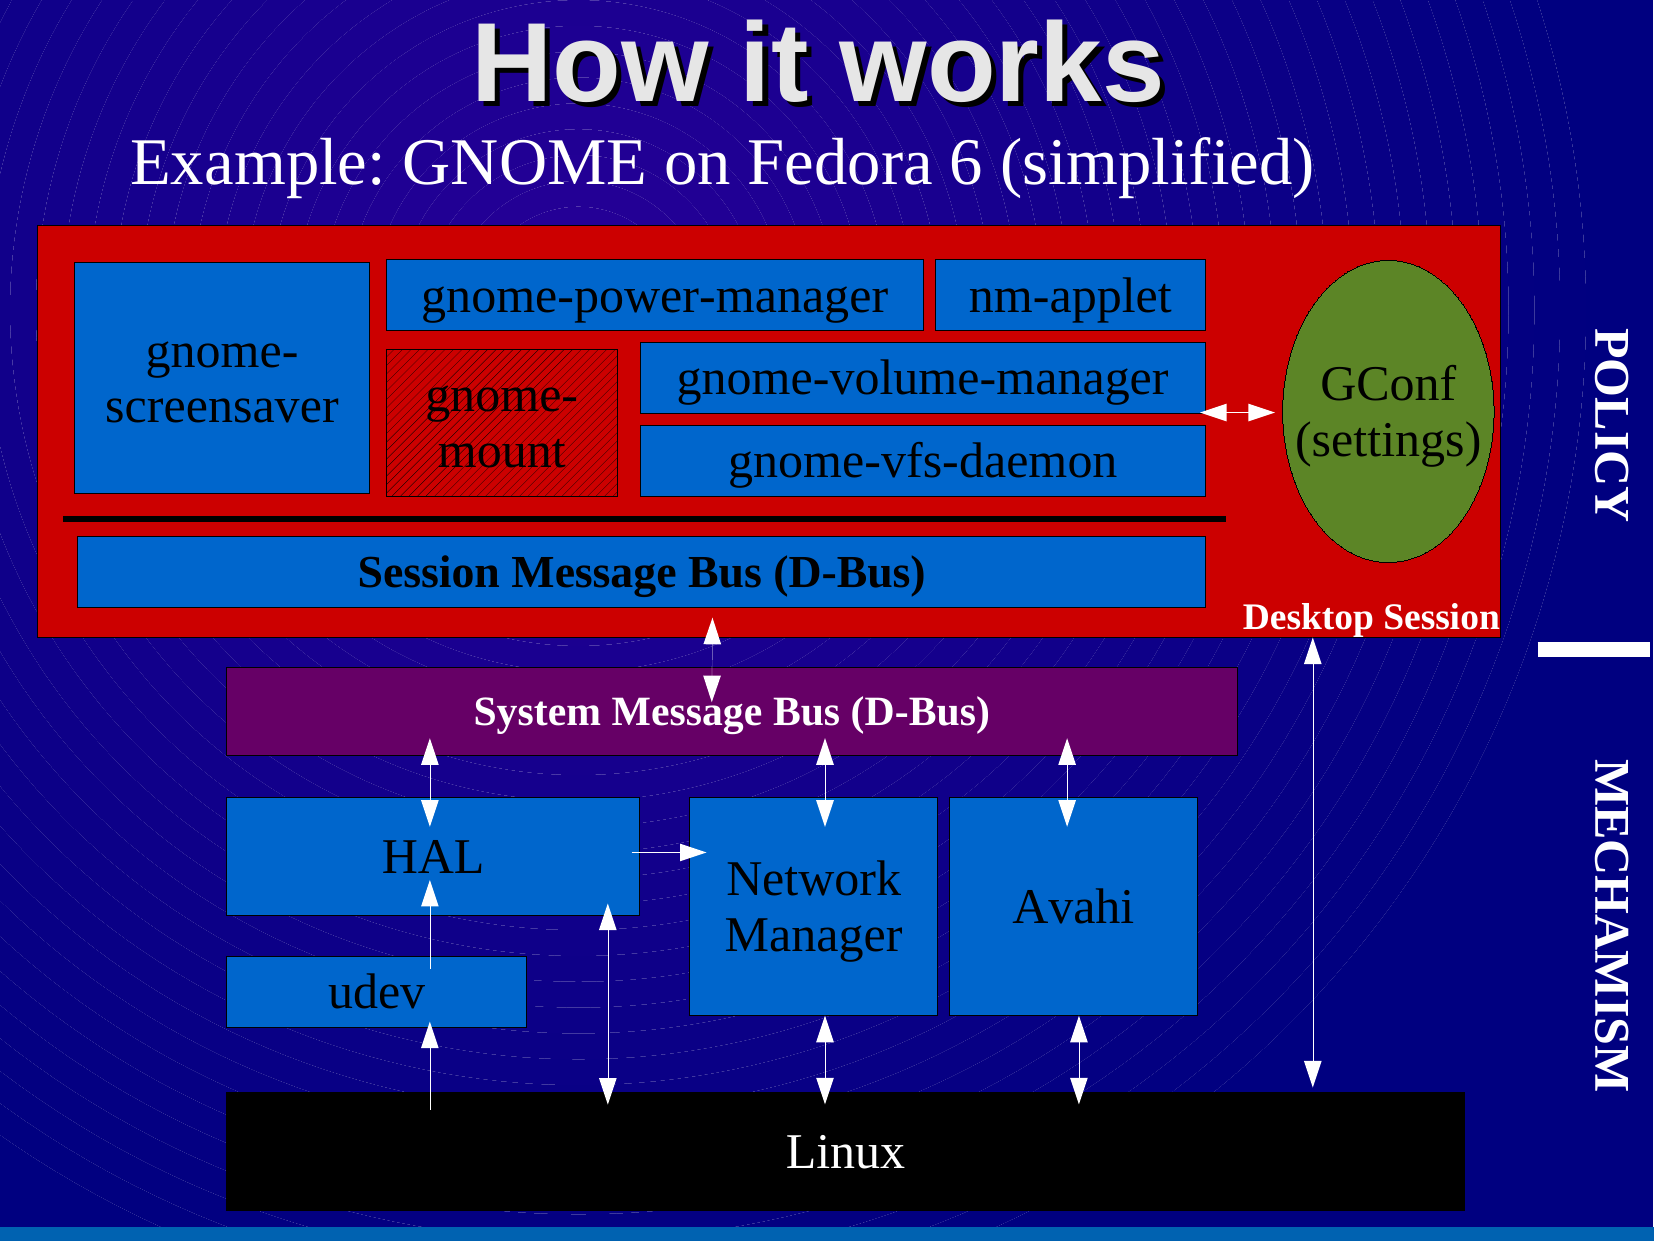

# How it works
Example: GNOME on Fedora 6 (simplified)
Desktop Session
gnome-power-manager
nm-applet
GConf
(settings)
gnome-
screensaver
gnome-volume-manager
gnome-
mount
gnome-vfs-daemon
POLICY
Session Message Bus (D-Bus)
System Message Bus (D-Bus)
HAL
Network
Manager
Avahi
MECHAMISM
udev
Linux